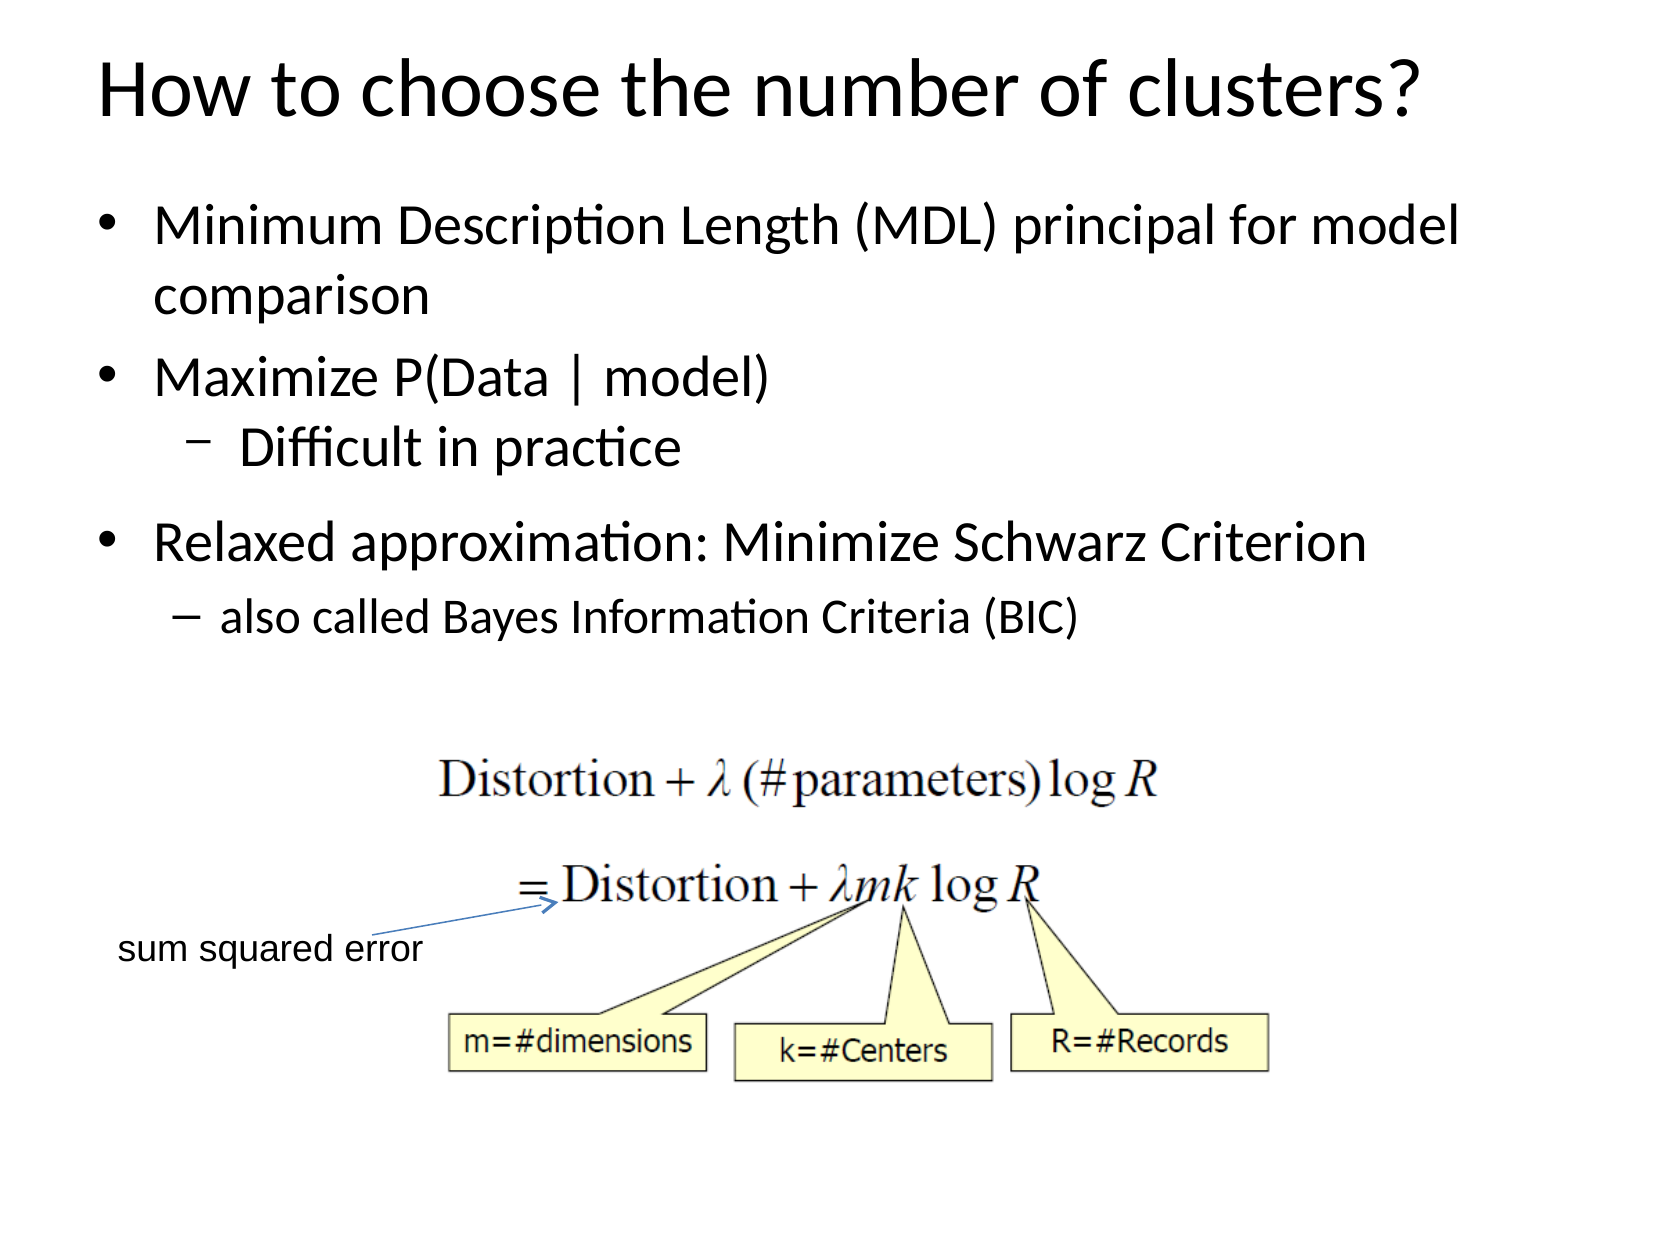

# How to choose the number of clusters?
Minimum Description Length (MDL) principal for model comparison
Maximize P(Data | model)
Difficult in practice
Relaxed approximation: Minimize Schwarz Criterion
also called Bayes Information Criteria (BIC)
sum squared error